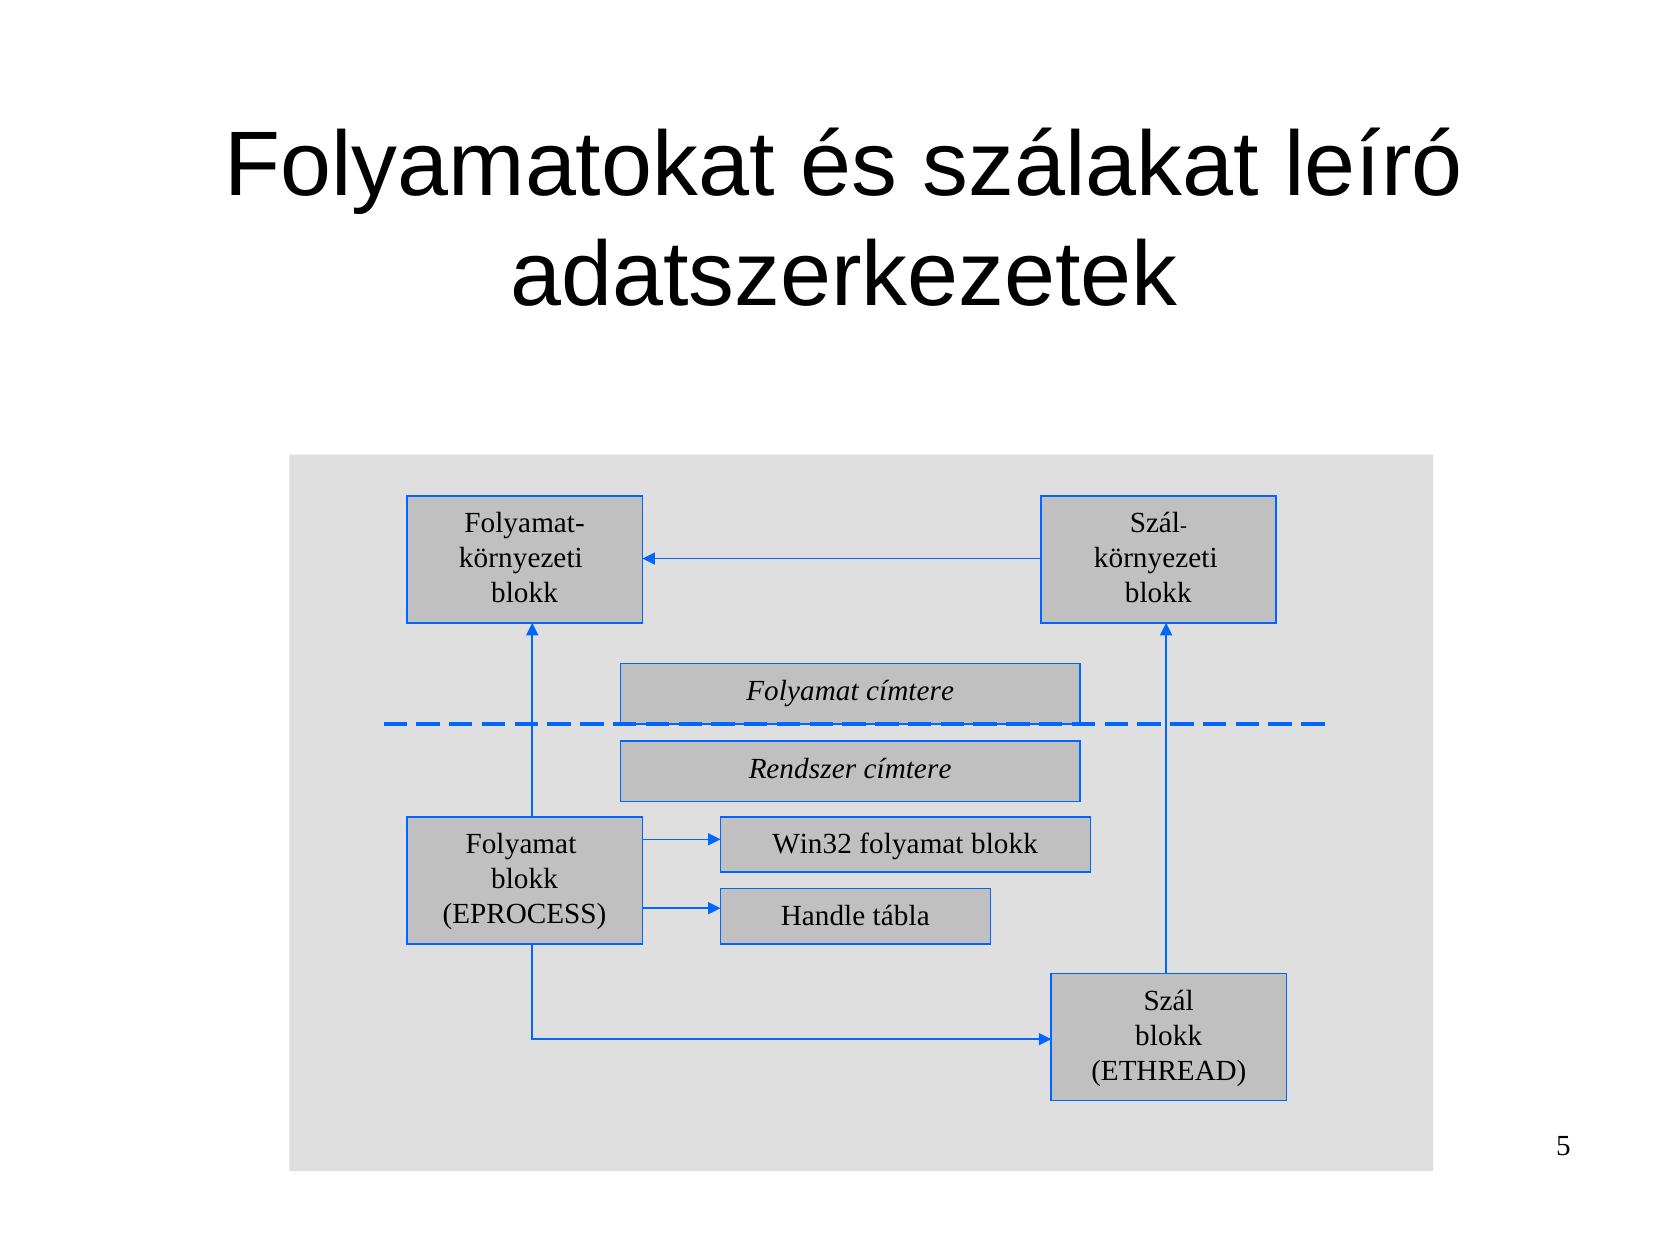

# Folyamatokat és szálakat leíró adatszerkezetek
Folyamat-környezeti
blokk
Szál-
környezeti
blokk
Folyamat címtere
Rendszer címtere
Folyamat
blokk
(EPROCESS)
Win32 folyamat blokk
Handle tábla
Szál
blokk
(ETHREAD)
5